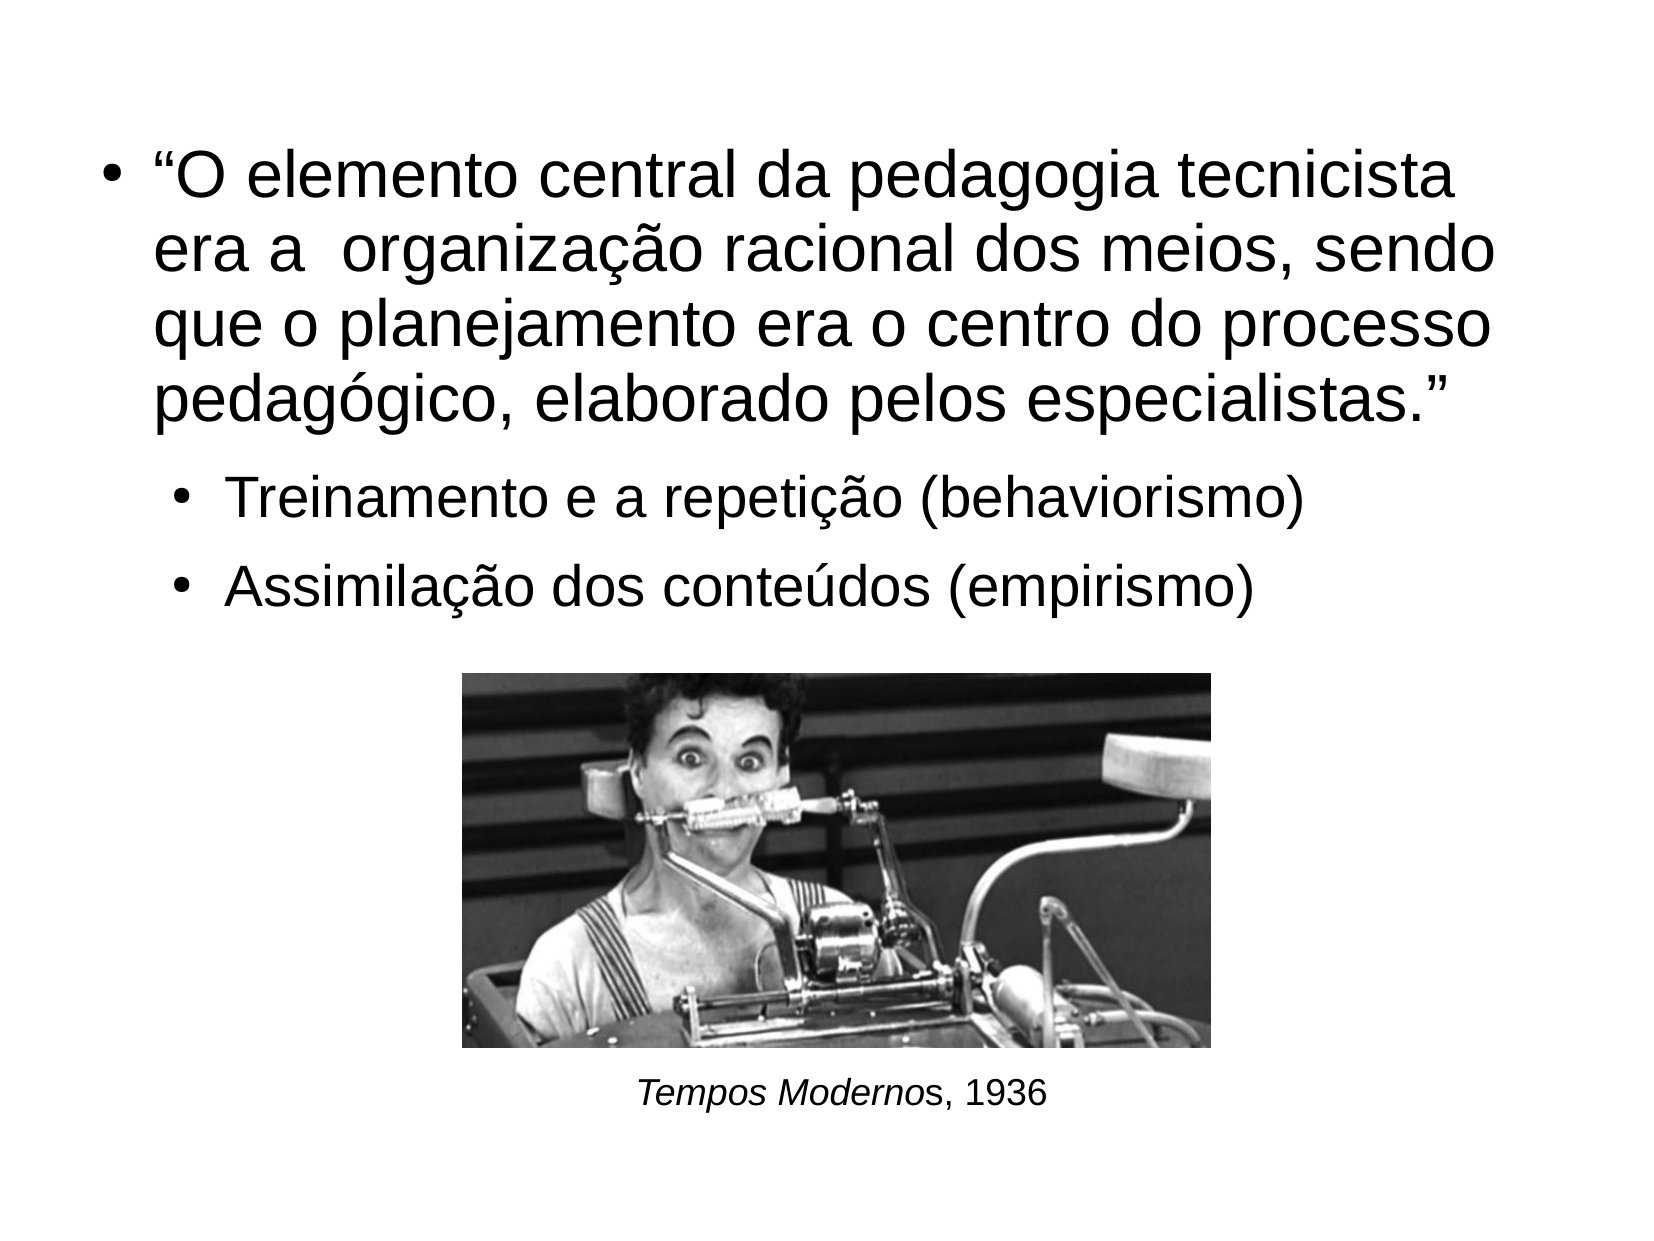

# “O elemento central da pedagogia tecnicista era a organização racional dos meios, sendo que o planejamento era o centro do processo pedagógico, elaborado pelos especialistas.”
Treinamento e a repetição (behaviorismo)
Assimilação dos conteúdos (empirismo)
Tempos Modernos, 1936